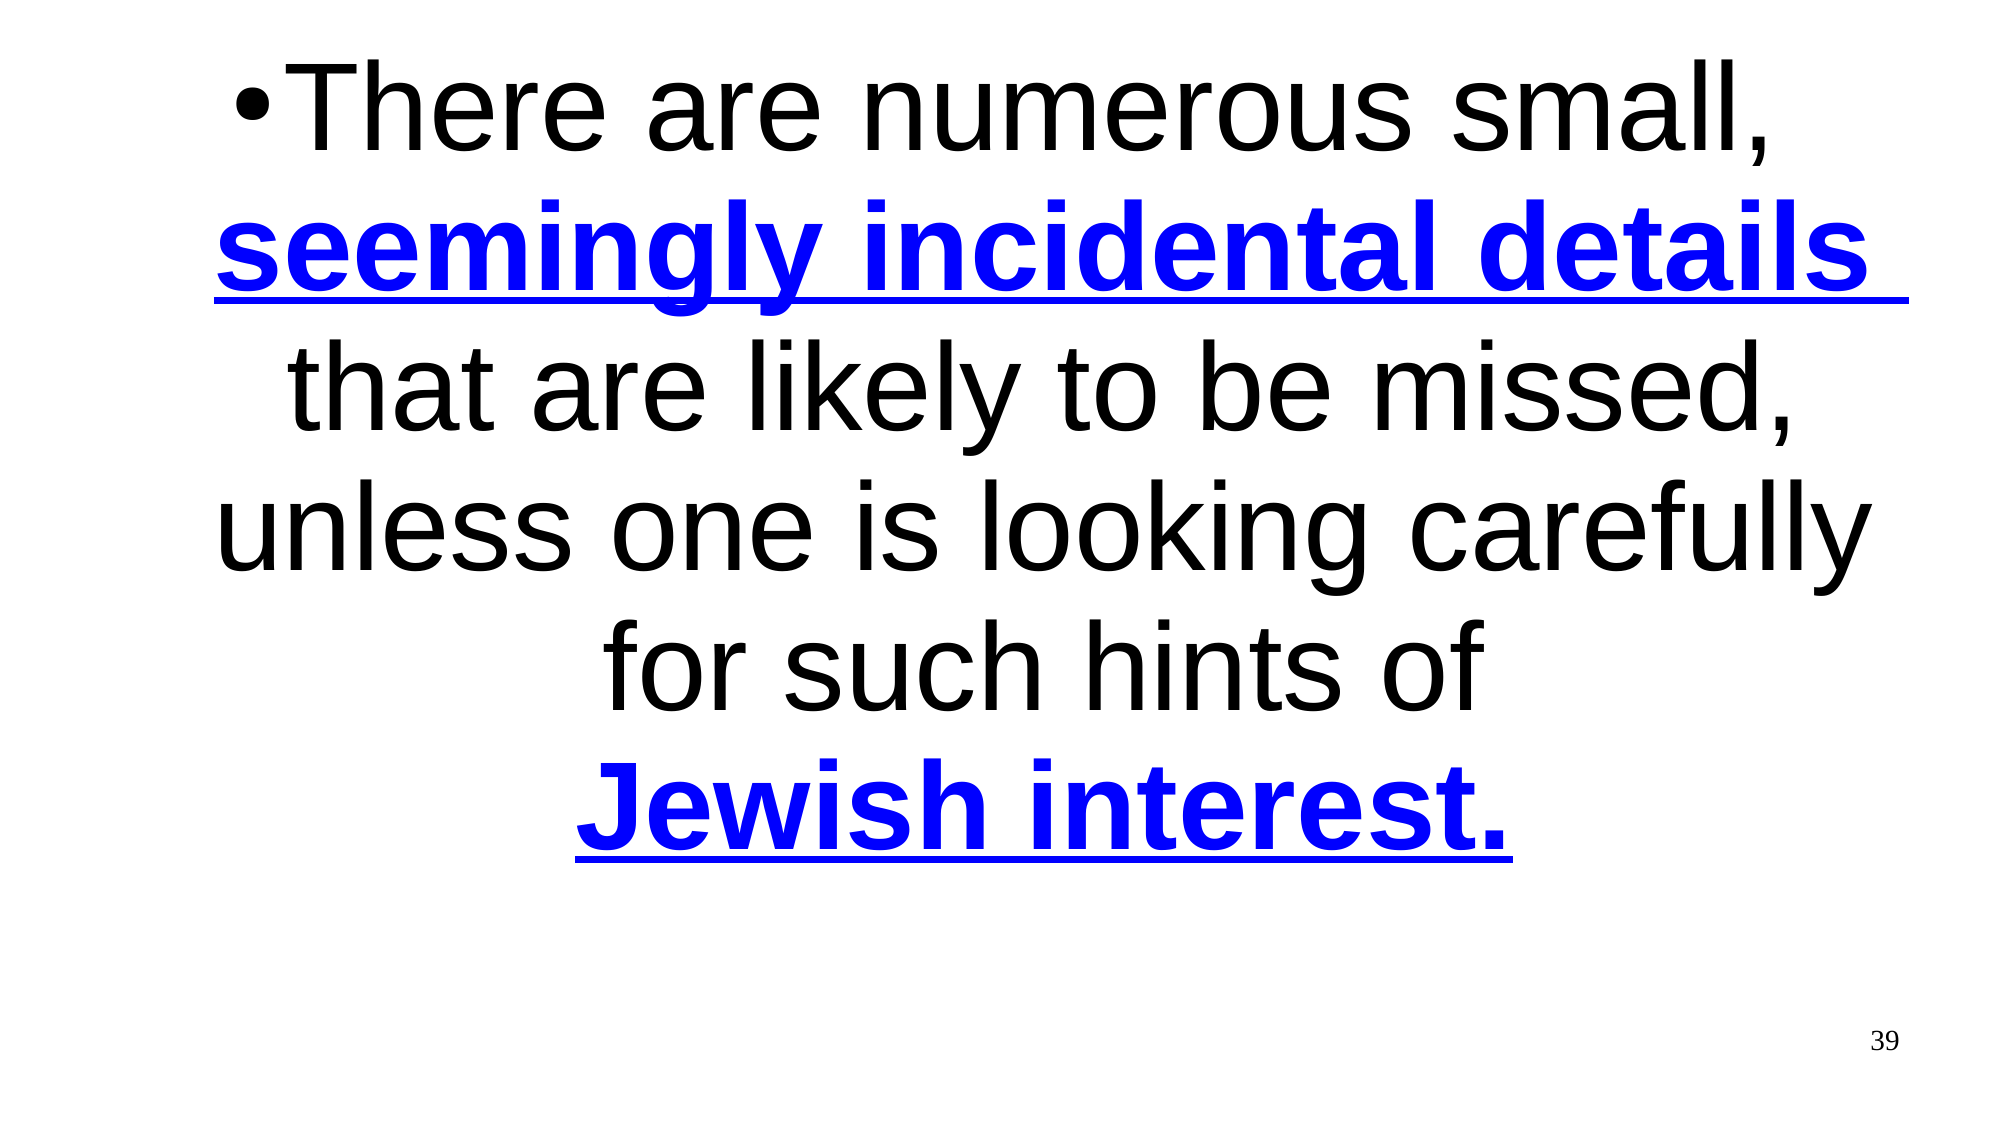

# There are numerous small, seemingly incidental details that are likely to be missed, unless one is looking carefully for such hints of Jewish interest.
39